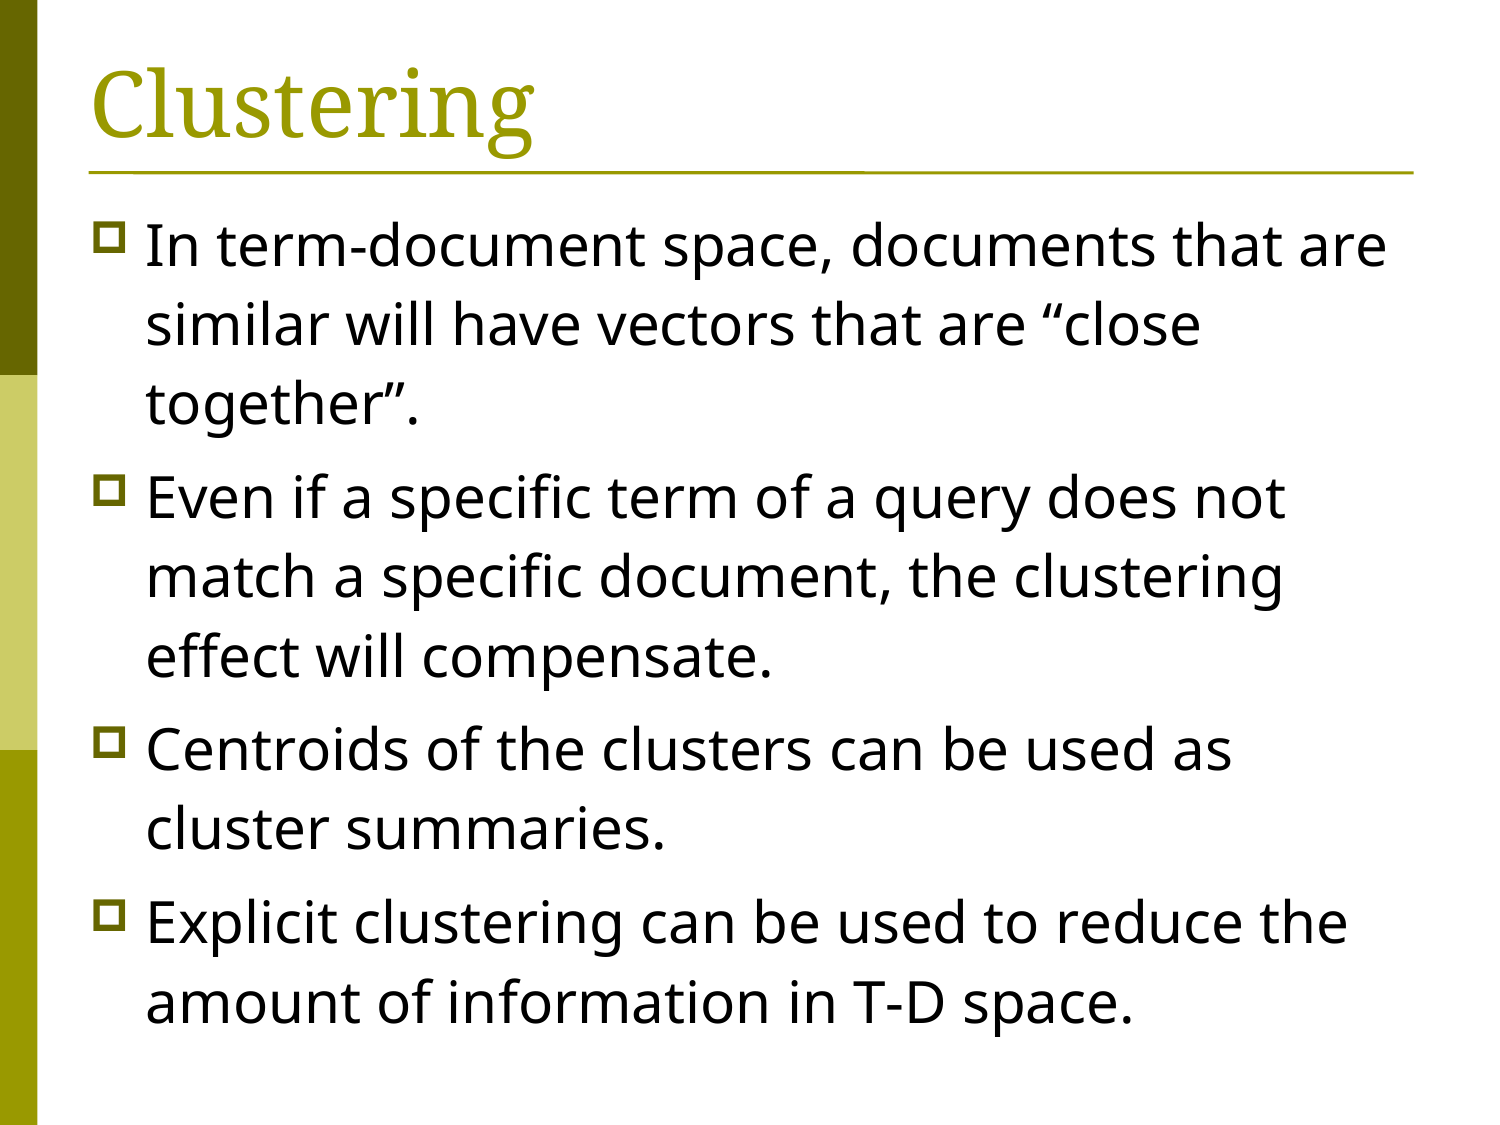

# Clustering
In term-document space, documents that are similar will have vectors that are “close together”.
Even if a specific term of a query does not match a specific document, the clustering effect will compensate.
Centroids of the clusters can be used as cluster summaries.
Explicit clustering can be used to reduce the amount of information in T-D space.